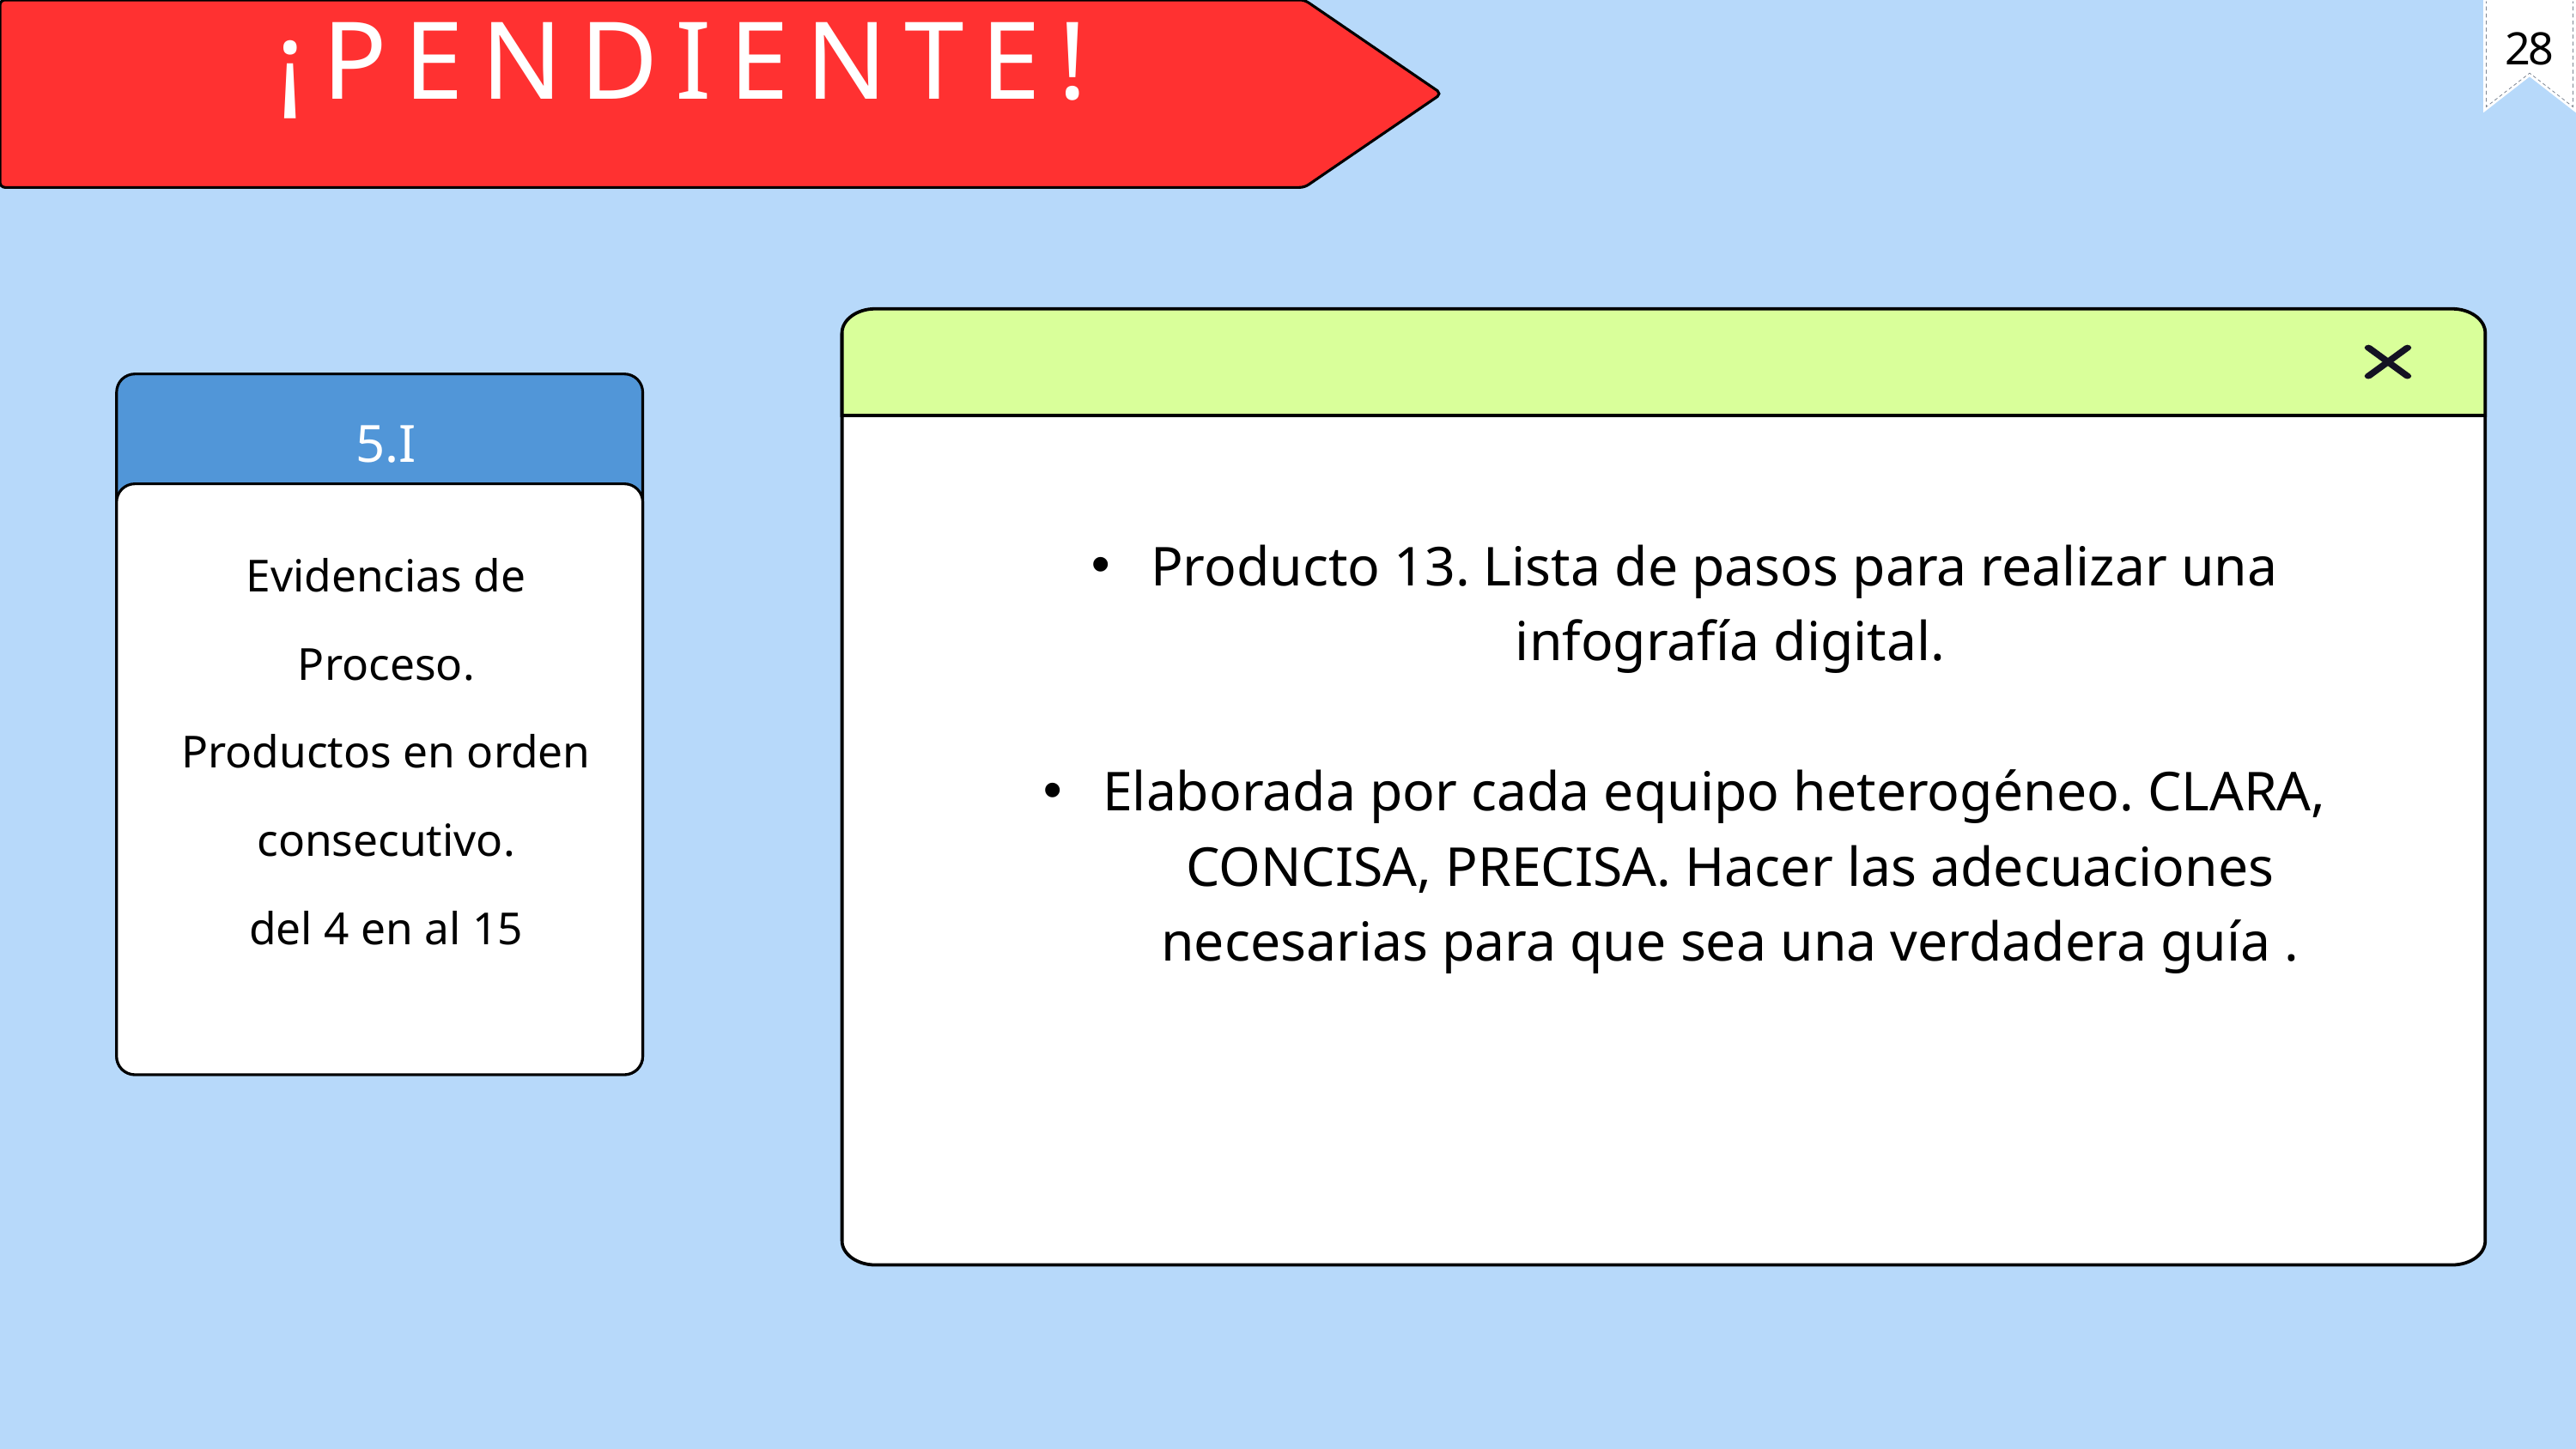

¡PENDIENTE!
28
5.I
Evidencias de Proceso.
Productos en orden consecutivo.
del 4 en al 15
 Producto 13. Lista de pasos para realizar una infografía digital.
 Elaborada por cada equipo heterogéneo. CLARA, CONCISA, PRECISA. Hacer las adecuaciones necesarias para que sea una verdadera guía .